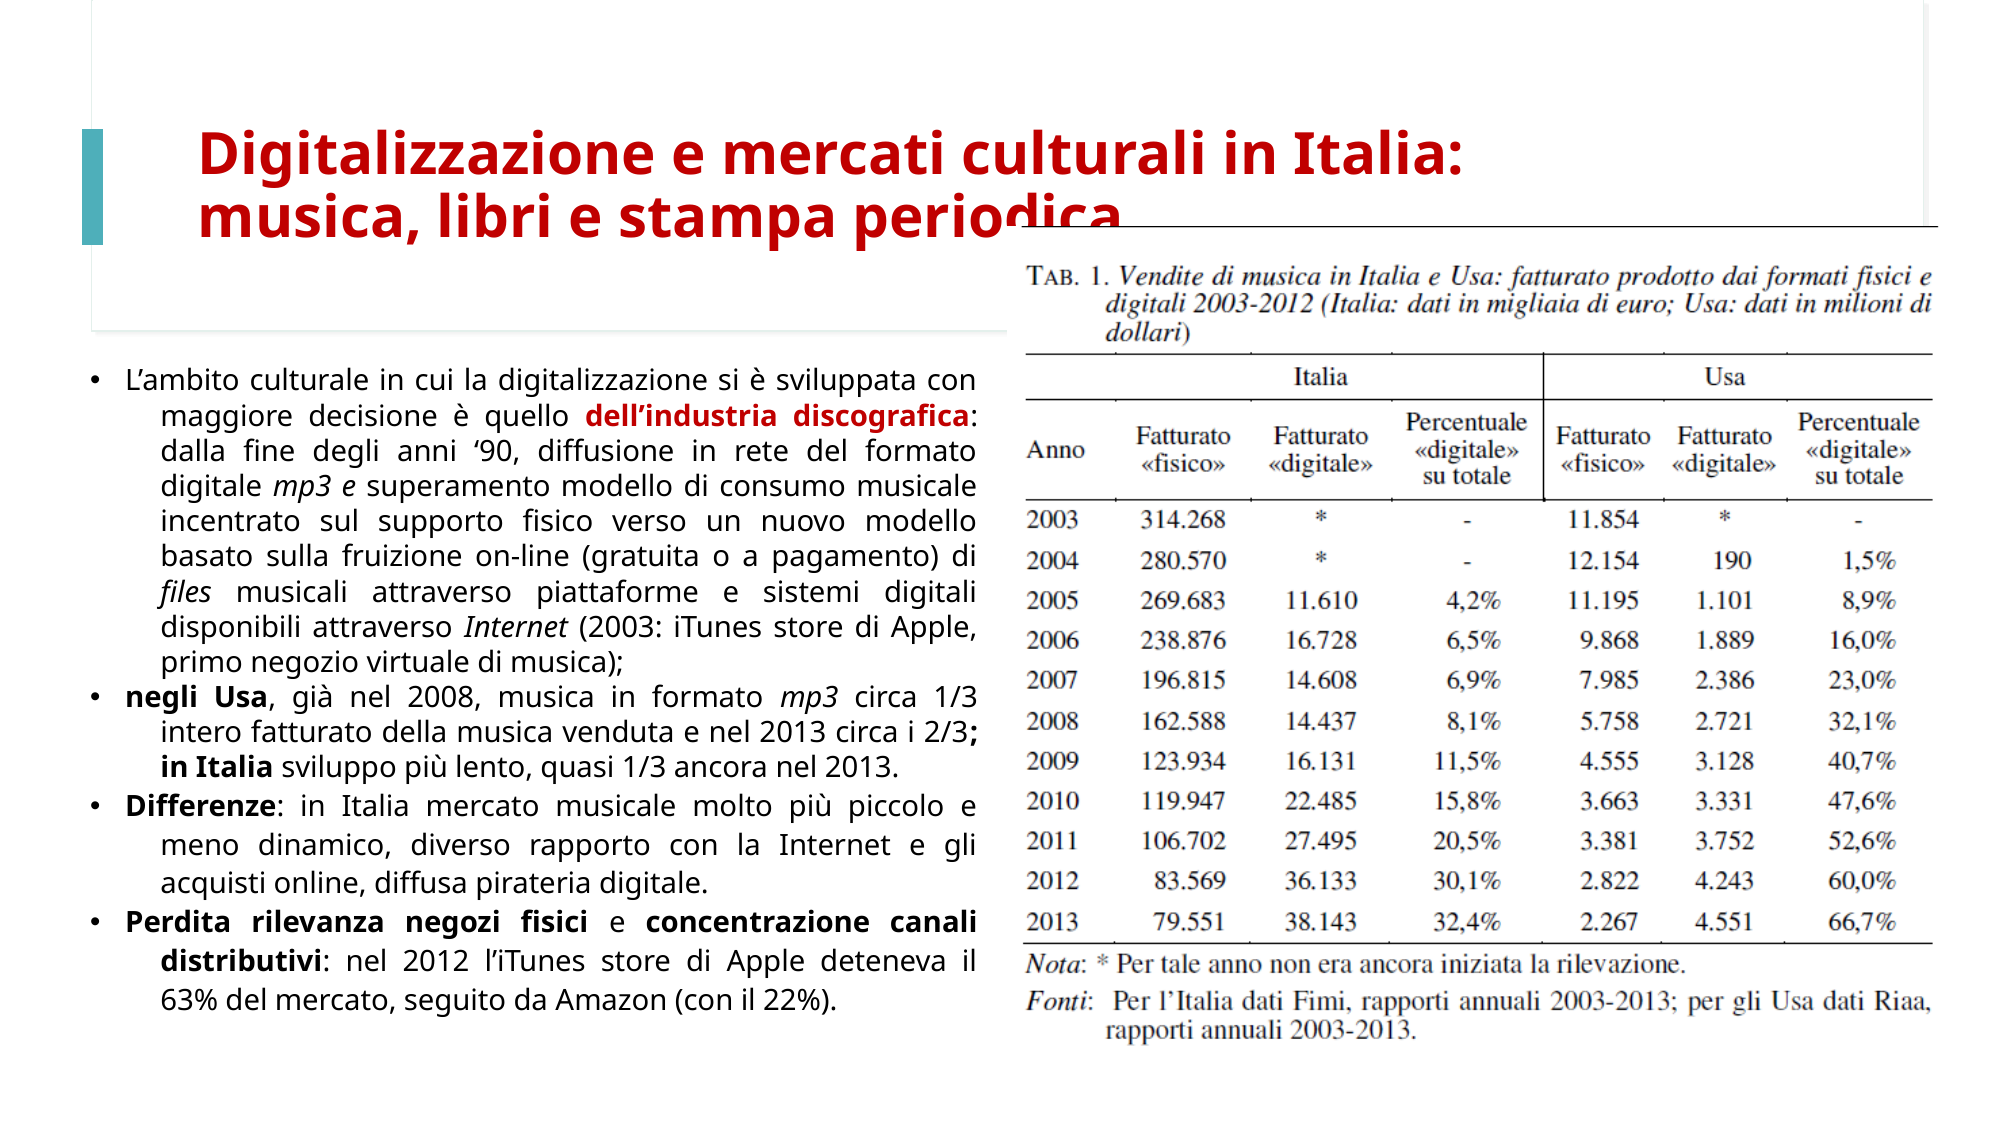

# Digitalizzazione e mercati culturali in Italia: musica, libri e stampa periodica
L’ambito culturale in cui la digitalizzazione si è sviluppata con maggiore decisione è quello dell’industria discografica: dalla fine degli anni ‘90, diffusione in rete del formato digitale mp3 e superamento modello di consumo musicale incentrato sul supporto fisico verso un nuovo modello basato sulla fruizione on-line (gratuita o a pagamento) di files musicali attraverso piattaforme e sistemi digitali disponibili attraverso Internet (2003: iTunes store di Apple, primo negozio virtuale di musica);
negli Usa, già nel 2008, musica in formato mp3 circa 1/3 intero fatturato della musica venduta e nel 2013 circa i 2/3; in Italia sviluppo più lento, quasi 1/3 ancora nel 2013.
Differenze: in Italia mercato musicale molto più piccolo e meno dinamico, diverso rapporto con la Internet e gli acquisti online, diffusa pirateria digitale.
Perdita rilevanza negozi fisici e concentrazione canali distributivi: nel 2012 l’iTunes store di Apple deteneva il 63% del mercato, seguito da Amazon (con il 22%).